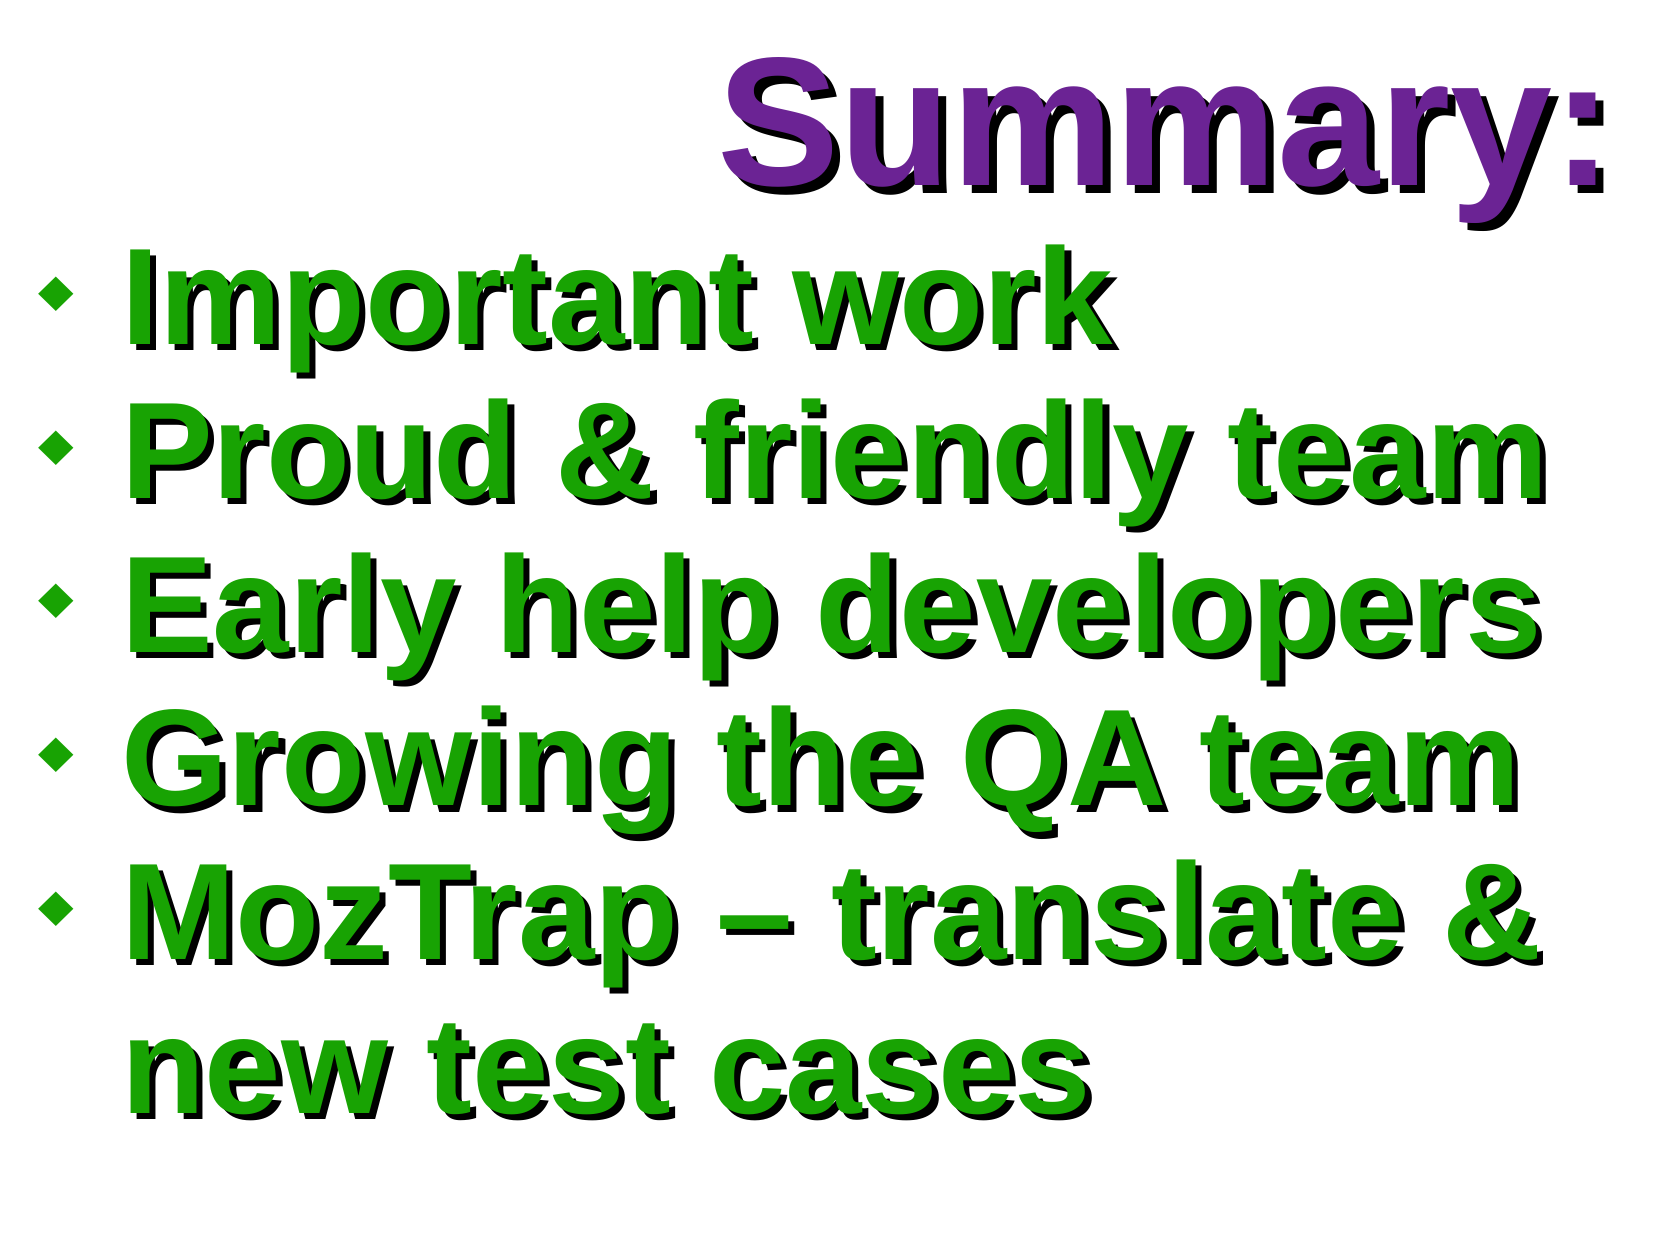

Summary:
Important work
Proud & friendly team
Early help developers
Growing the QA team
MozTrap – translate &
new test cases